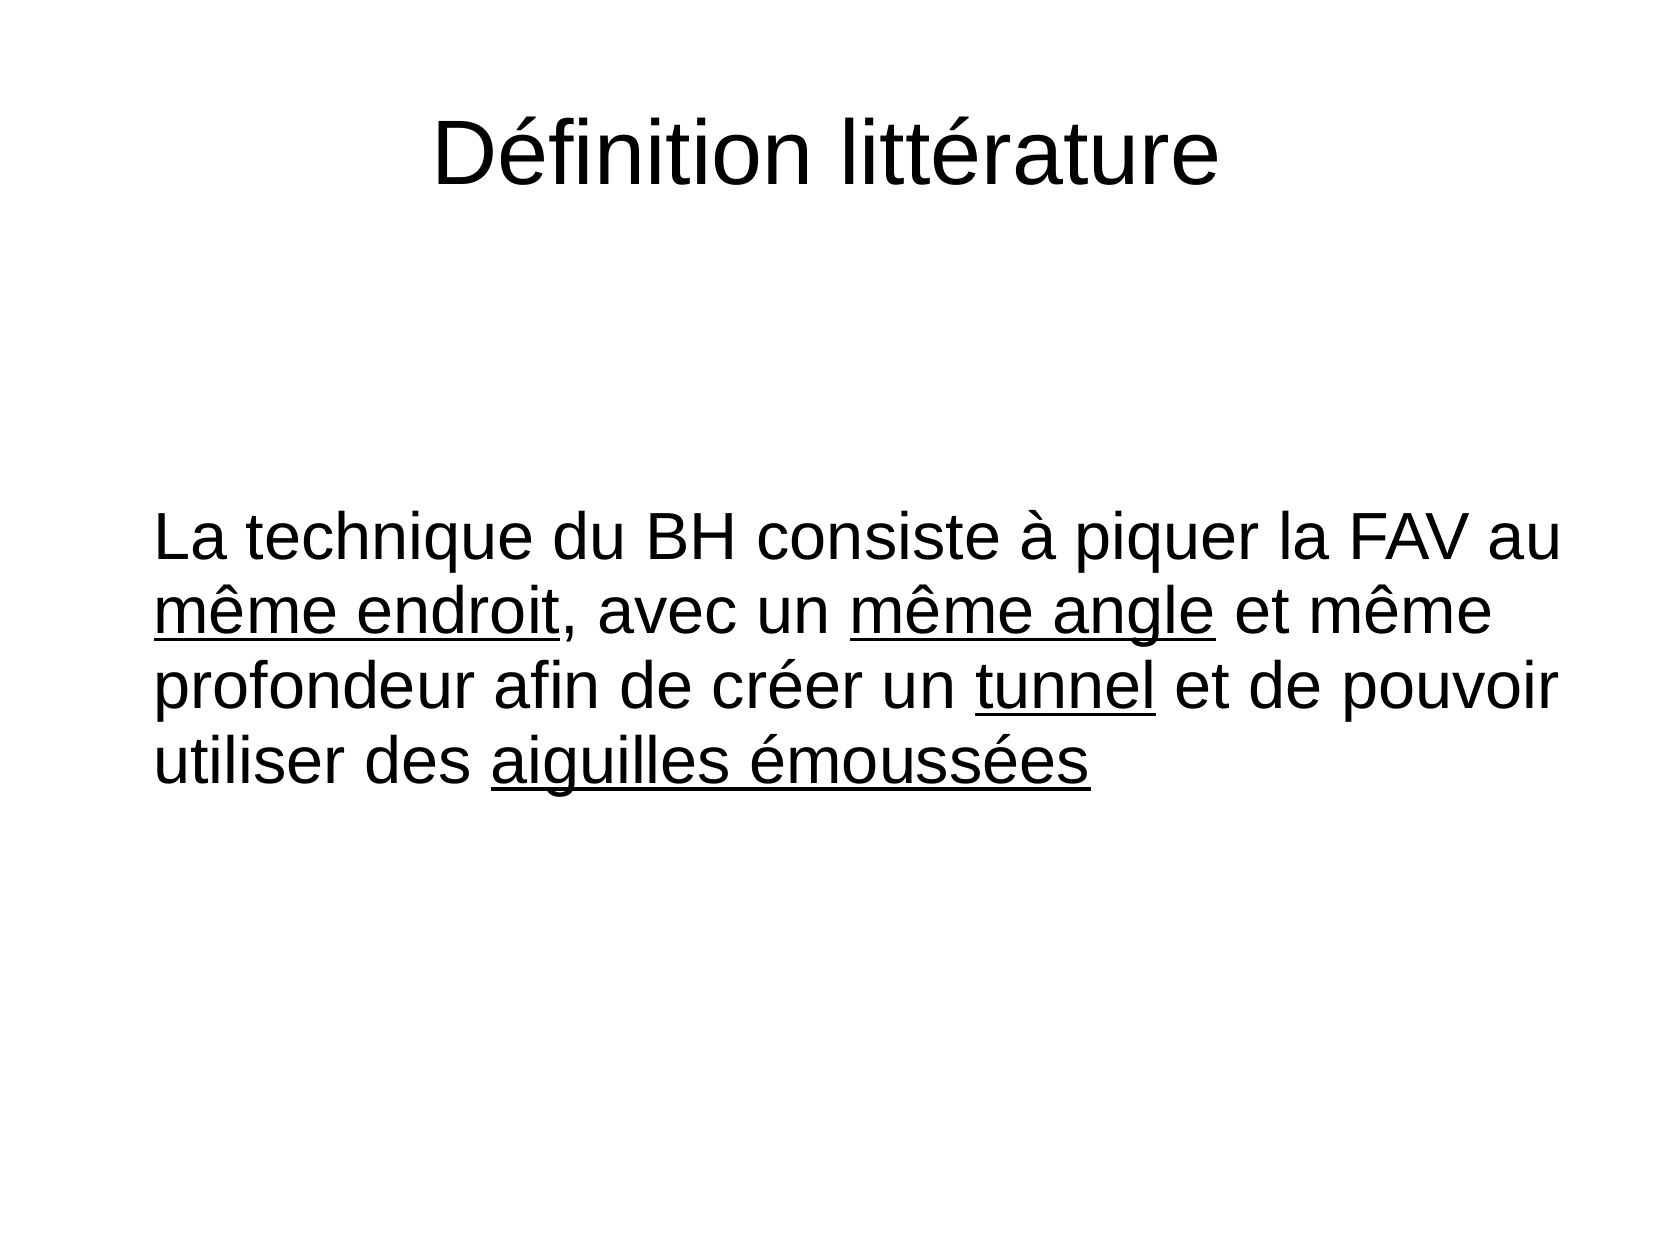

# Définition littérature
La technique du BH consiste à piquer la FAV au même endroit, avec un même angle et même profondeur afin de créer un tunnel et de pouvoir utiliser des aiguilles émoussées